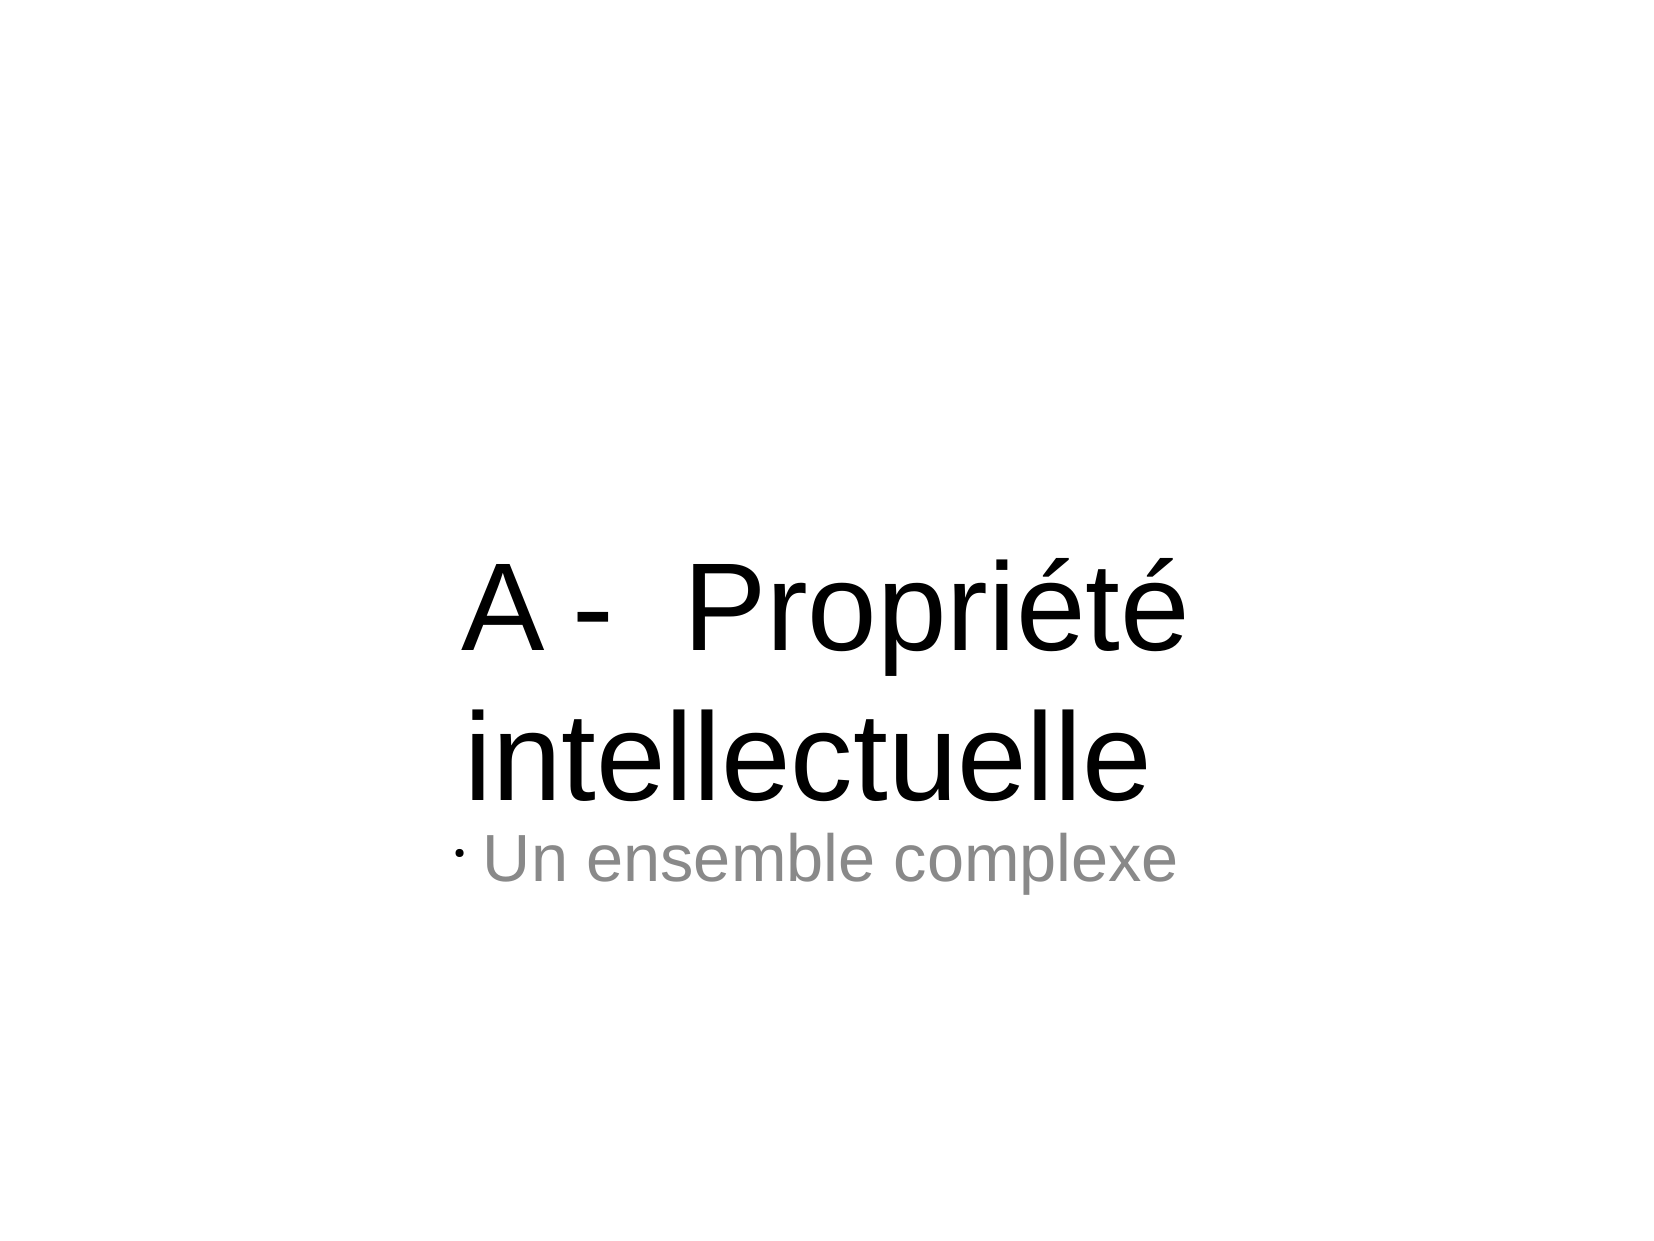

# A - Propriété intellectuelle
 Un ensemble complexe